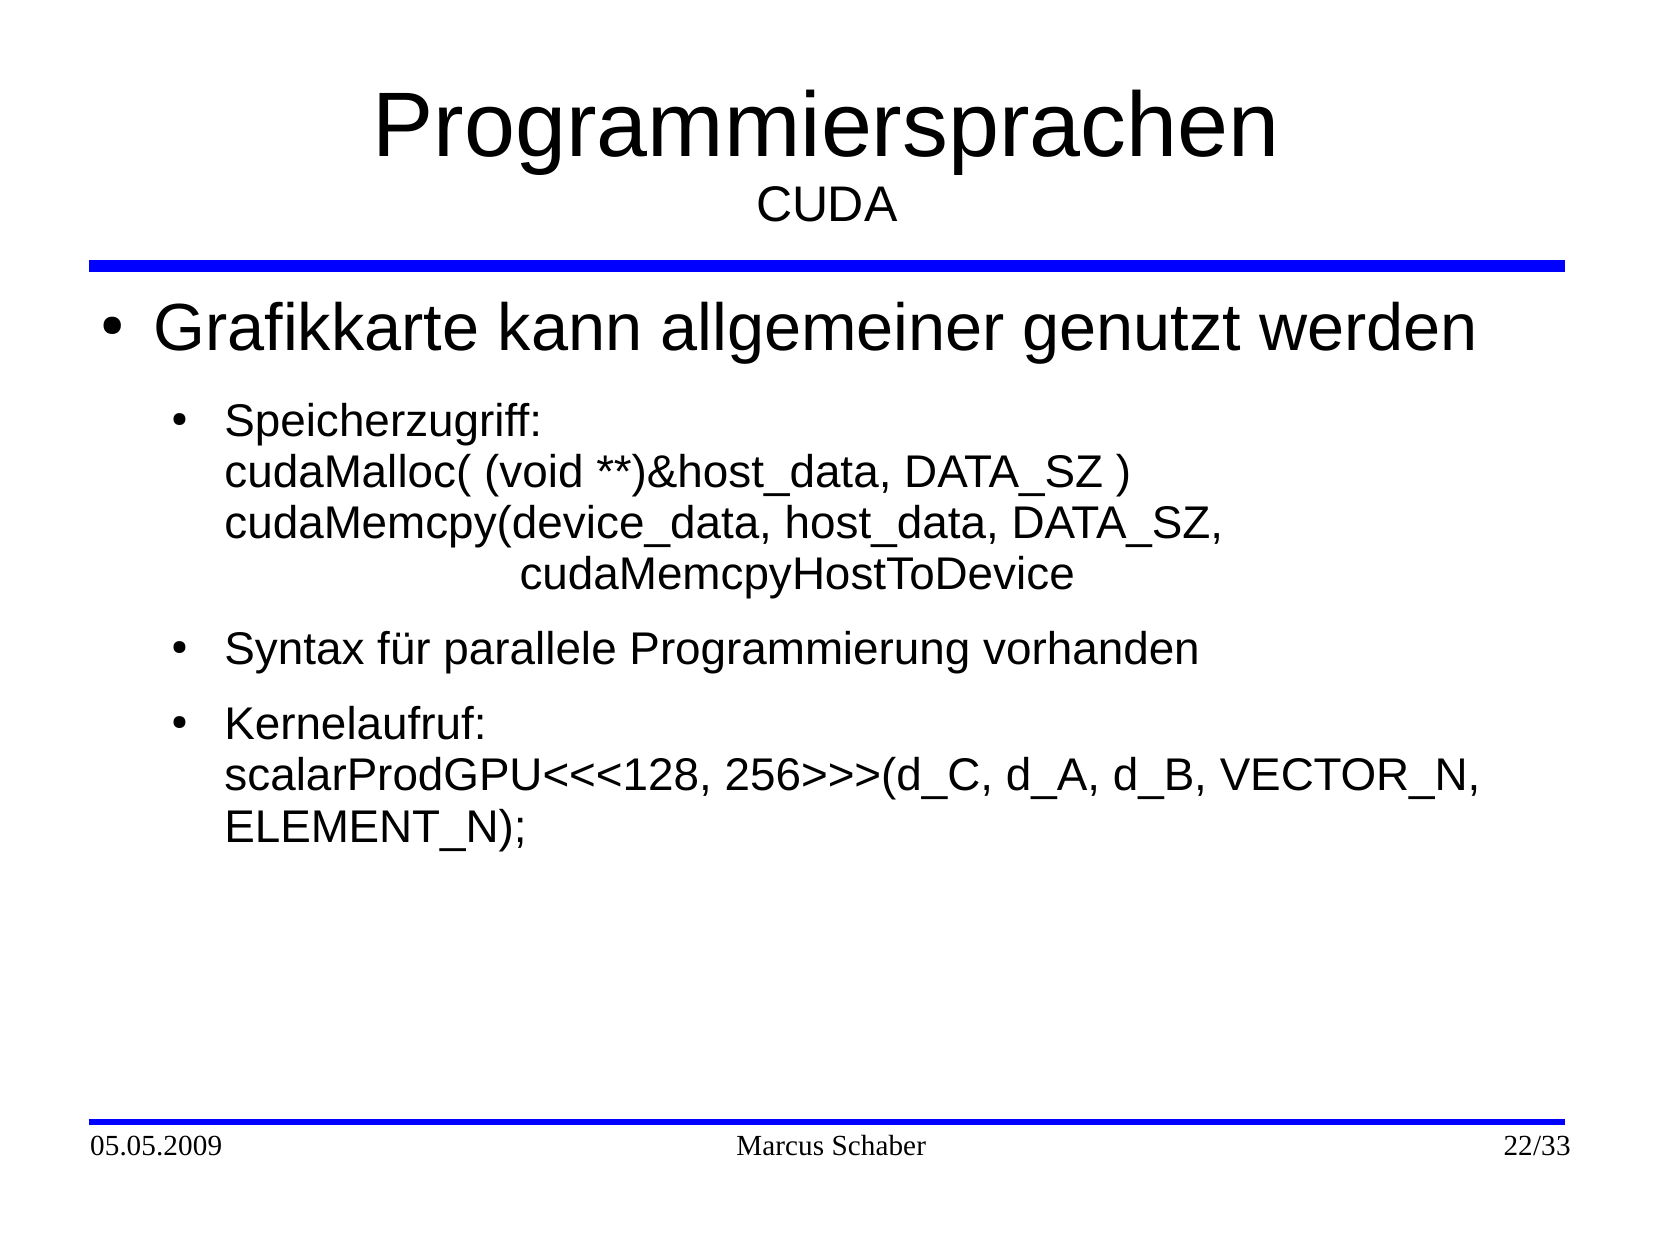

# Programmiersprachen CUDA
Grafikkarte kann allgemeiner genutzt werden
Speicherzugriff:
cudaMalloc( (void **)&host_data, DATA_SZ )
cudaMemcpy(device_data, host_data, DATA_SZ, 									cudaMemcpyHostToDevice
Syntax für parallele Programmierung vorhanden
Kernelaufruf:
scalarProdGPU<<<128, 256>>>(d_C, d_A, d_B, VECTOR_N, ELEMENT_N);
22